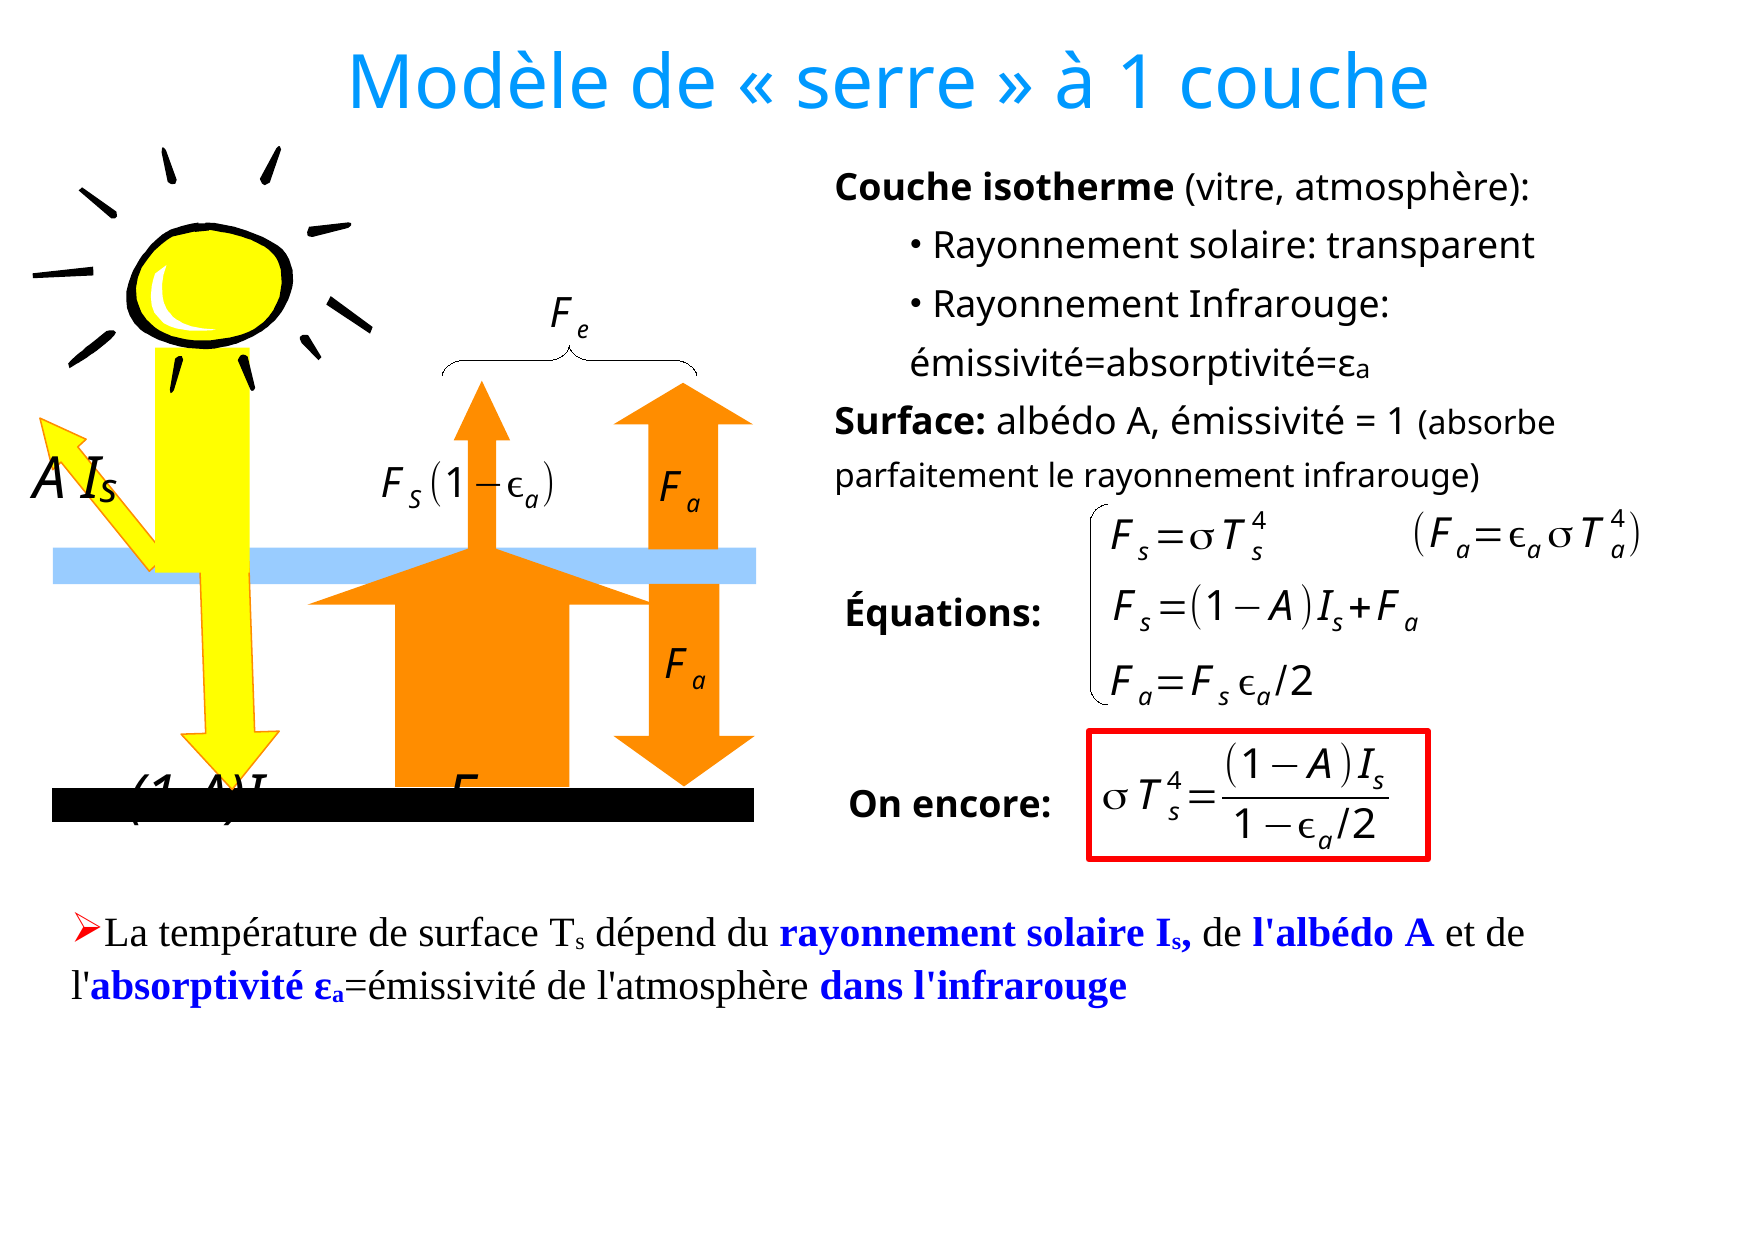

Modèle de « serre » à 1 couche
Couche isotherme (vitre, atmosphère):
 Rayonnement solaire: transparent
 Rayonnement Infrarouge: émissivité=absorptivité=εa
Surface: albédo A, émissivité = 1 (absorbe parfaitement le rayonnement infrarouge)
A Is
Équations:
(1-A)Is
Fs
On encore:
La température de surface Ts dépend du rayonnement solaire Is, de l'albédo A et de l'absorptivité εa=émissivité de l'atmosphère dans l'infrarouge
Couche isotherme (vitre, atmosphère):
rayonnement solaire: parfaitement transparente
rayonnement infrarouge: émissivité=absorptivité=εa réflectivité=0
Surface: parfaitement absorbante pour les rayonnements solaire et infra-rouge
On a alors:
D'où: